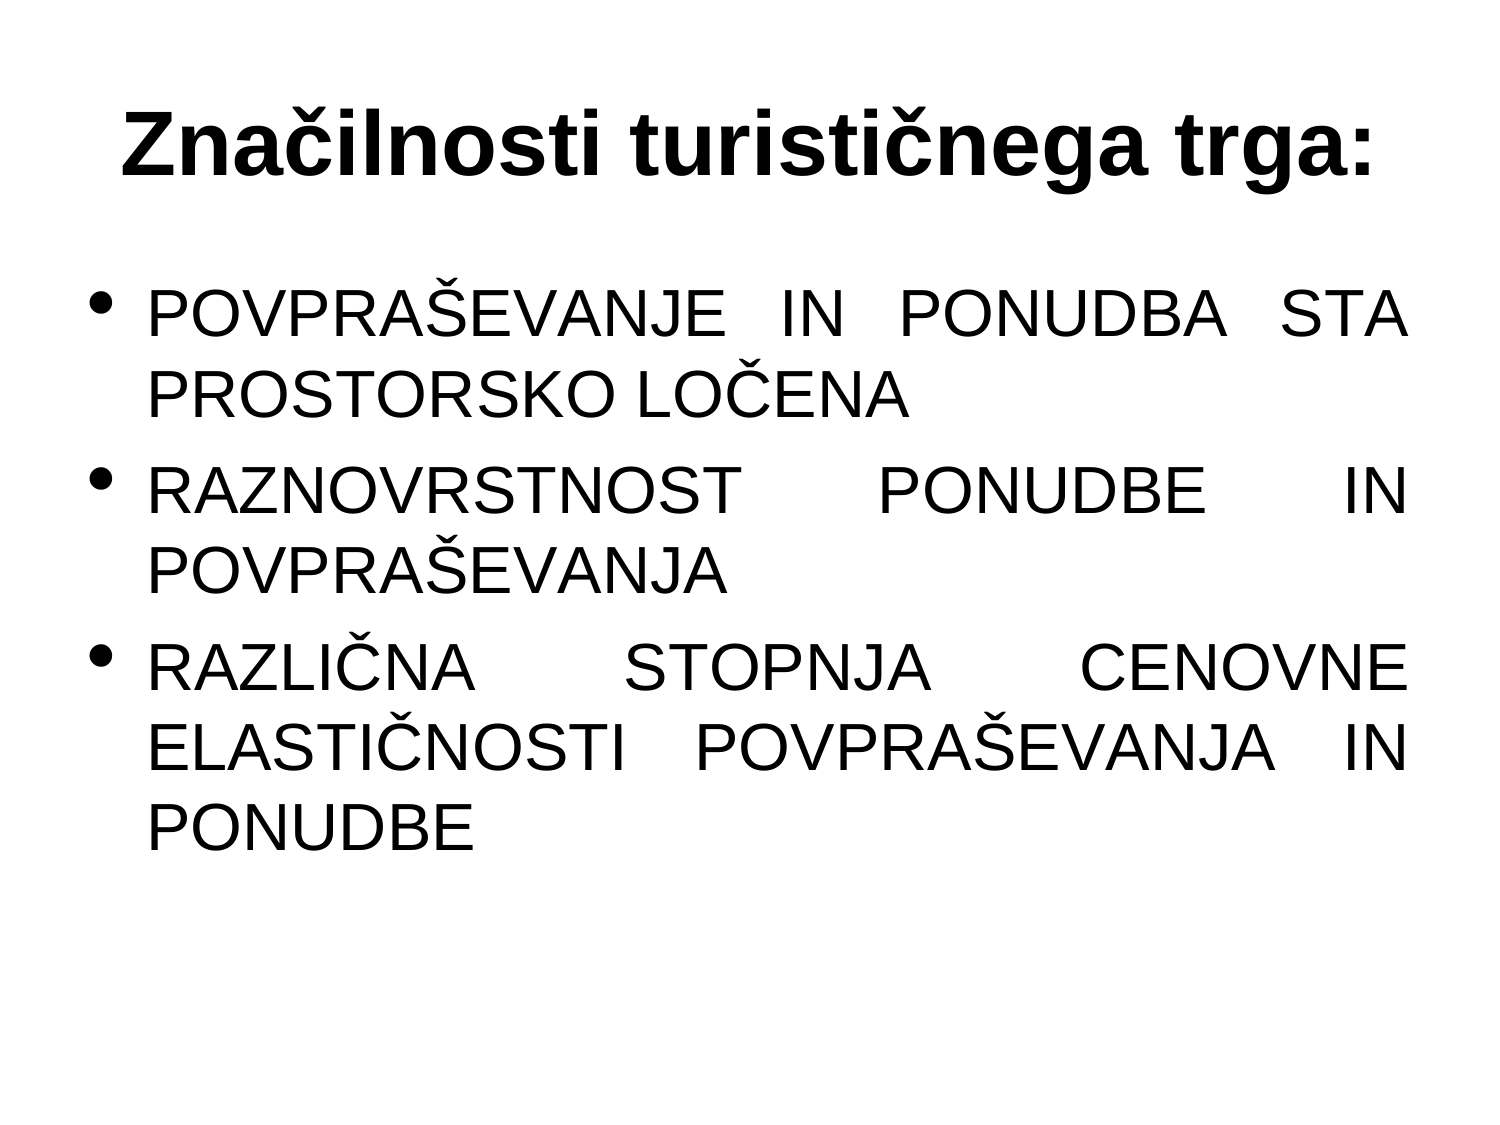

# Značilnosti turističnega trga:
POVPRAŠEVANJE IN PONUDBA STA PROSTORSKO LOČENA
RAZNOVRSTNOST PONUDBE IN POVPRAŠEVANJA
RAZLIČNA STOPNJA CENOVNE ELASTIČNOSTI POVPRAŠEVANJA IN PONUDBE